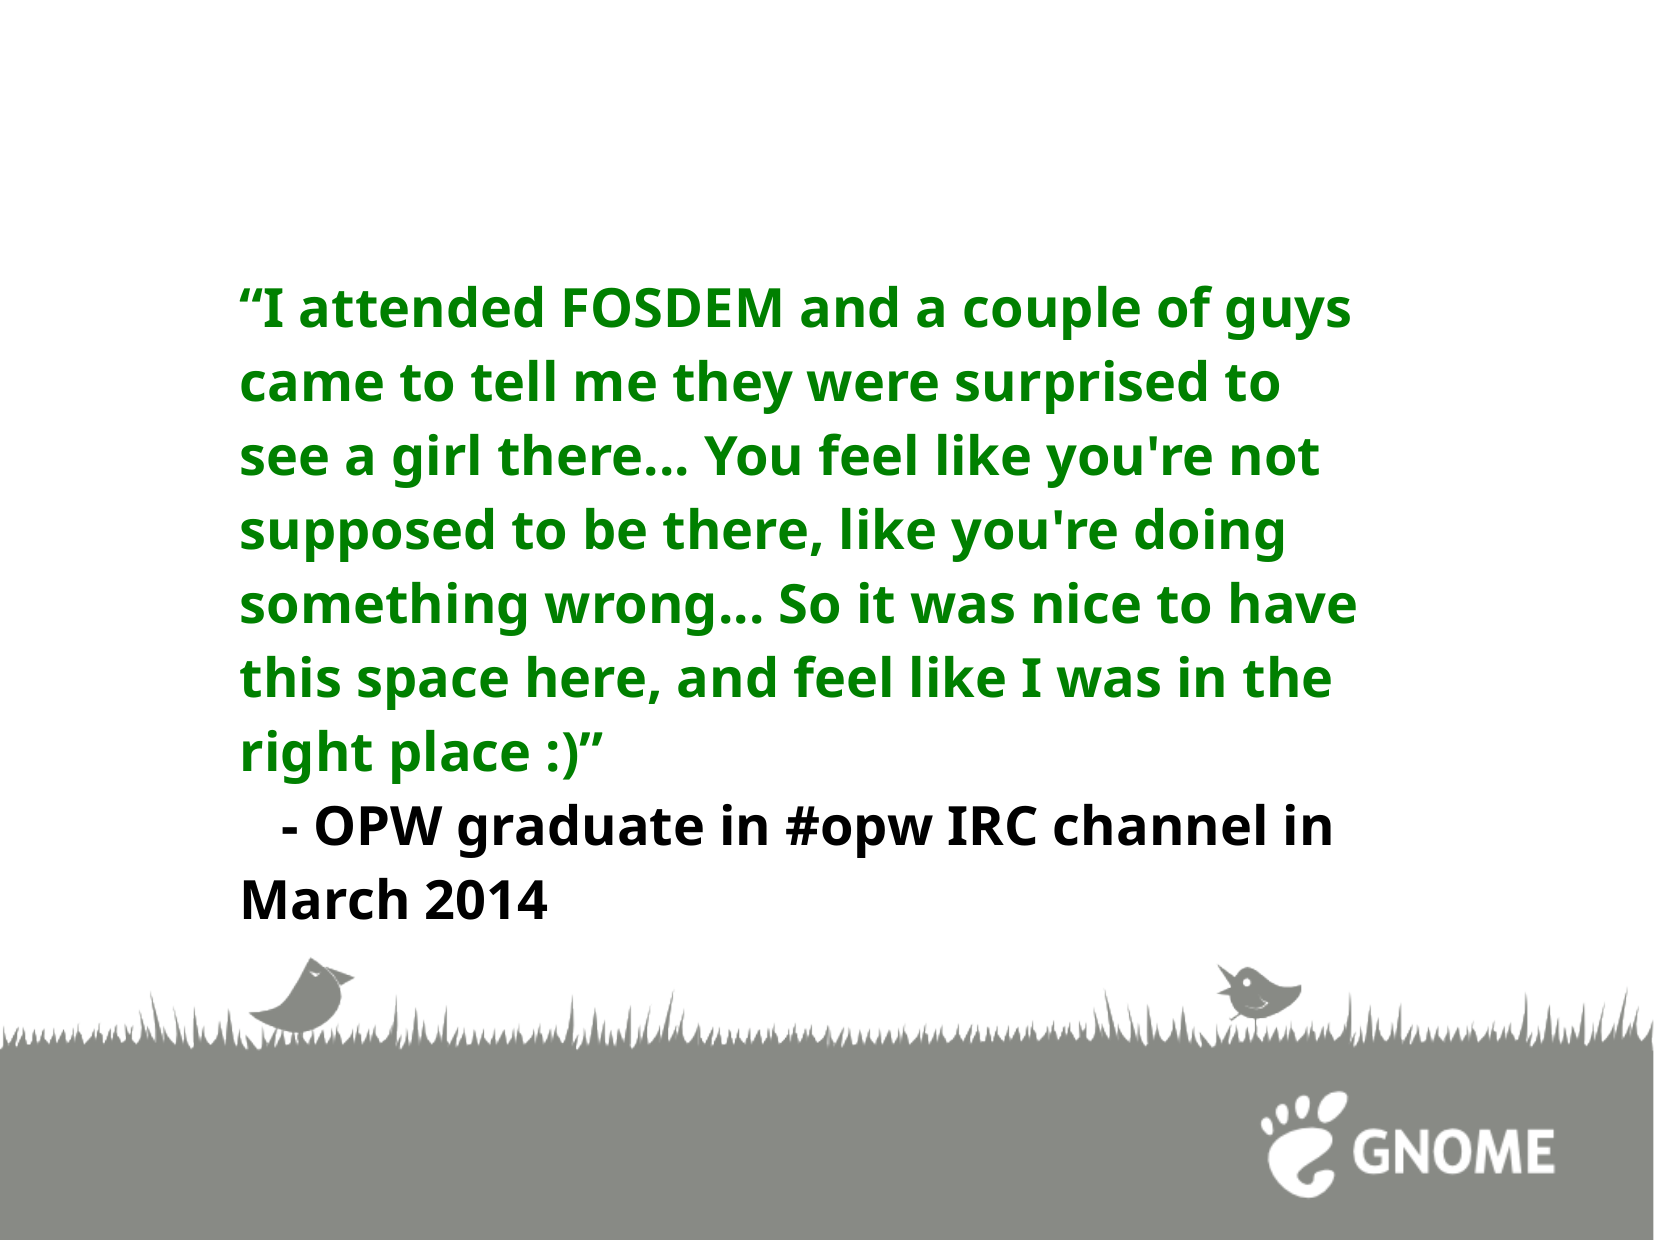

“I attended FOSDEM and a couple of guys came to tell me they were surprised to see a girl there... You feel like you're not supposed to be there, like you're doing something wrong... So it was nice to have this space here, and feel like I was in the right place :)”
 - OPW graduate in #opw IRC channel in March 2014